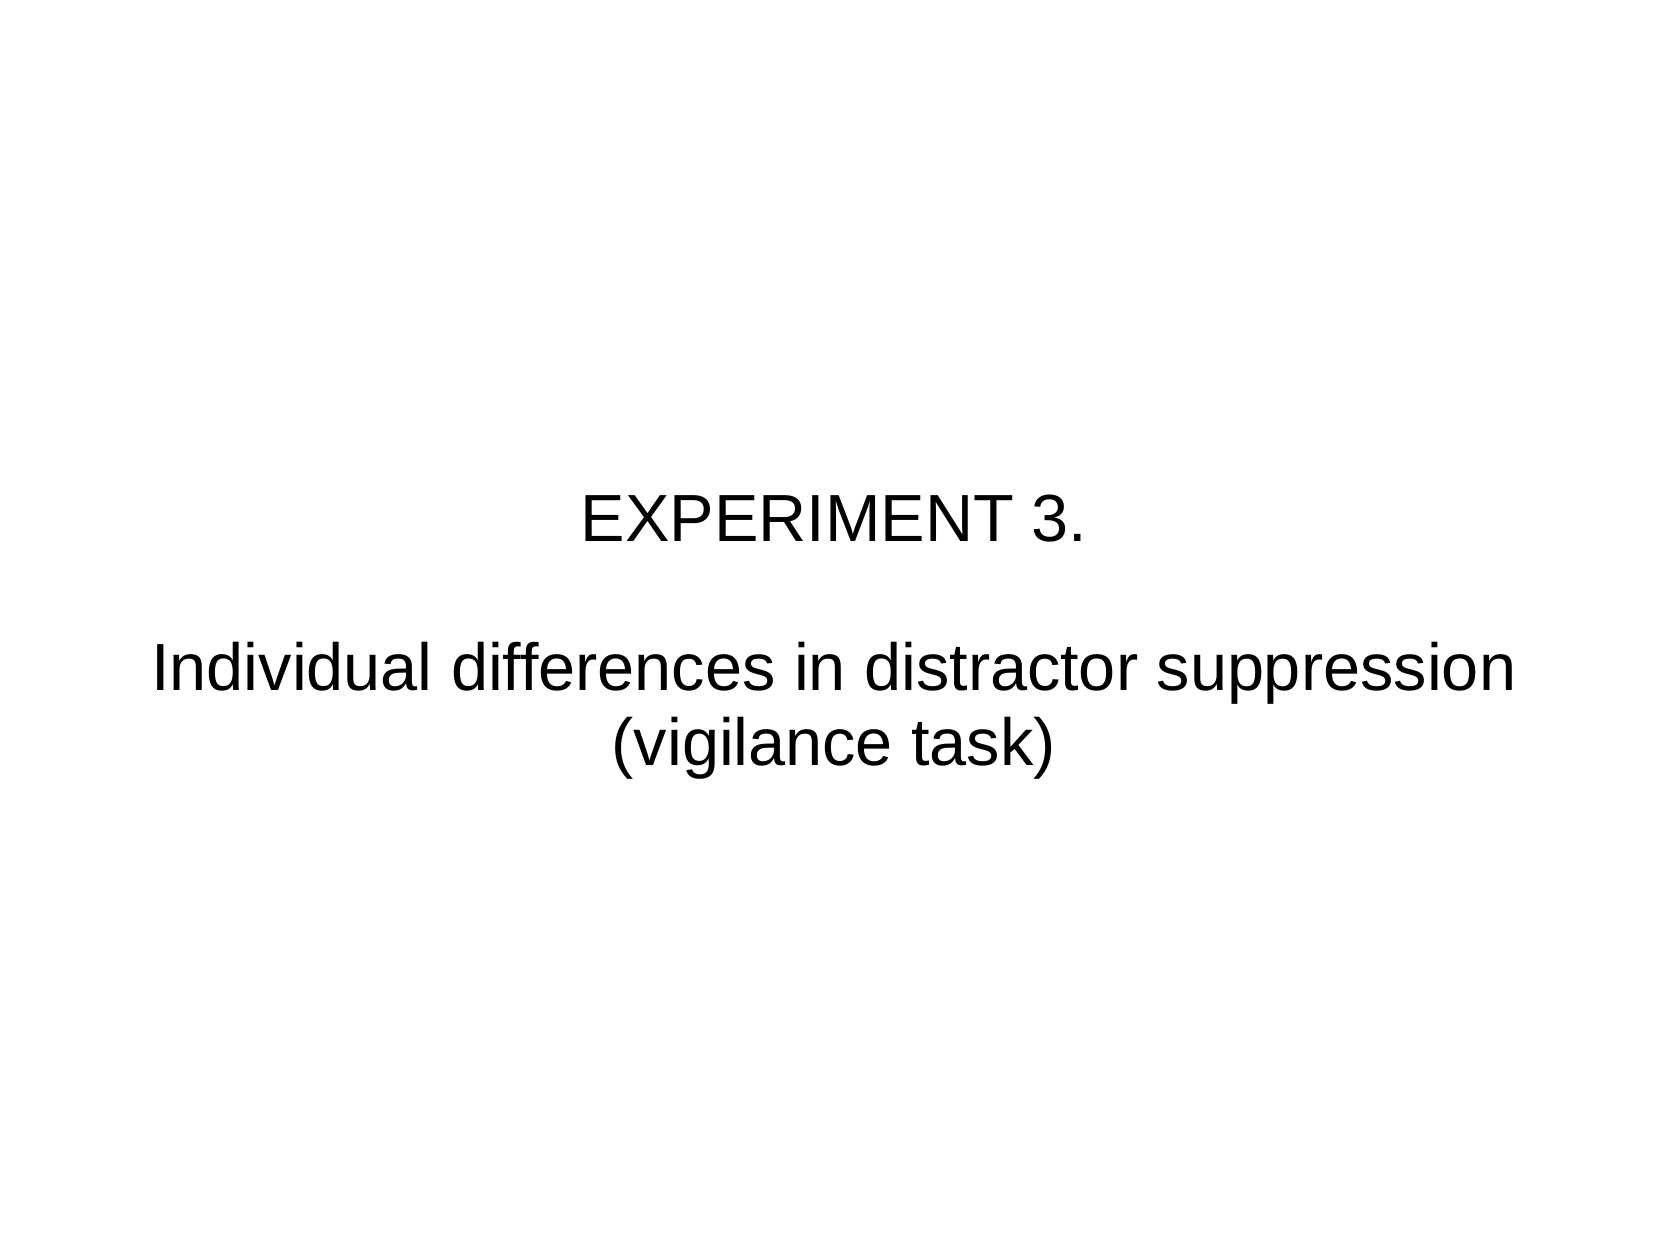

# EXPERIMENT 3. Individual differences in distractor suppression (vigilance task)